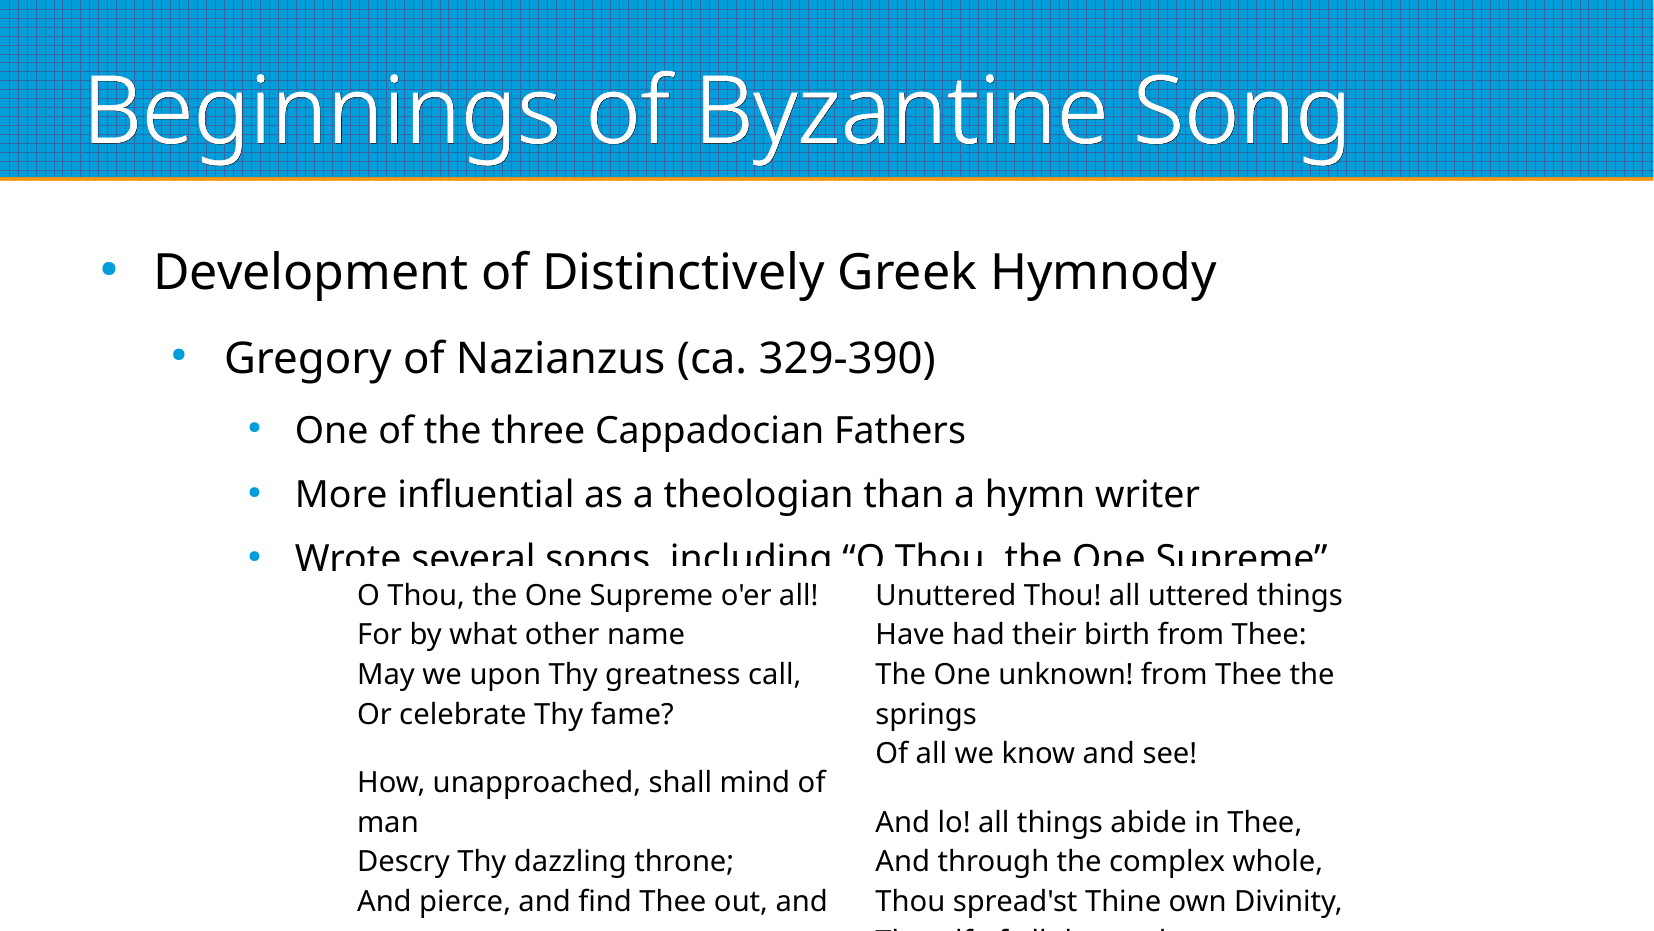

# Beginnings of Byzantine Song
Development of Distinctively Greek Hymnody
Gregory of Nazianzus (ca. 329-390)
One of the three Cappadocian Fathers
More influential as a theologian than a hymn writer
Wrote several songs, including “O Thou, the One Supreme”
| O Thou, the One Supreme o'er all! For by what other name May we upon Thy greatness call, Or celebrate Thy fame? How, unapproached, shall mind of man Descry Thy dazzling throne; And pierce, and find Thee out, and scan, Where Thou dost dwell alone? | Unuttered Thou! all uttered things Have had their birth from Thee: The One unknown! from Thee the springs Of all we know and see! And lo! all things abide in Thee, And through the complex whole, Thou spread'st Thine own Divinity, Thyself of all the goal. |
| --- | --- |